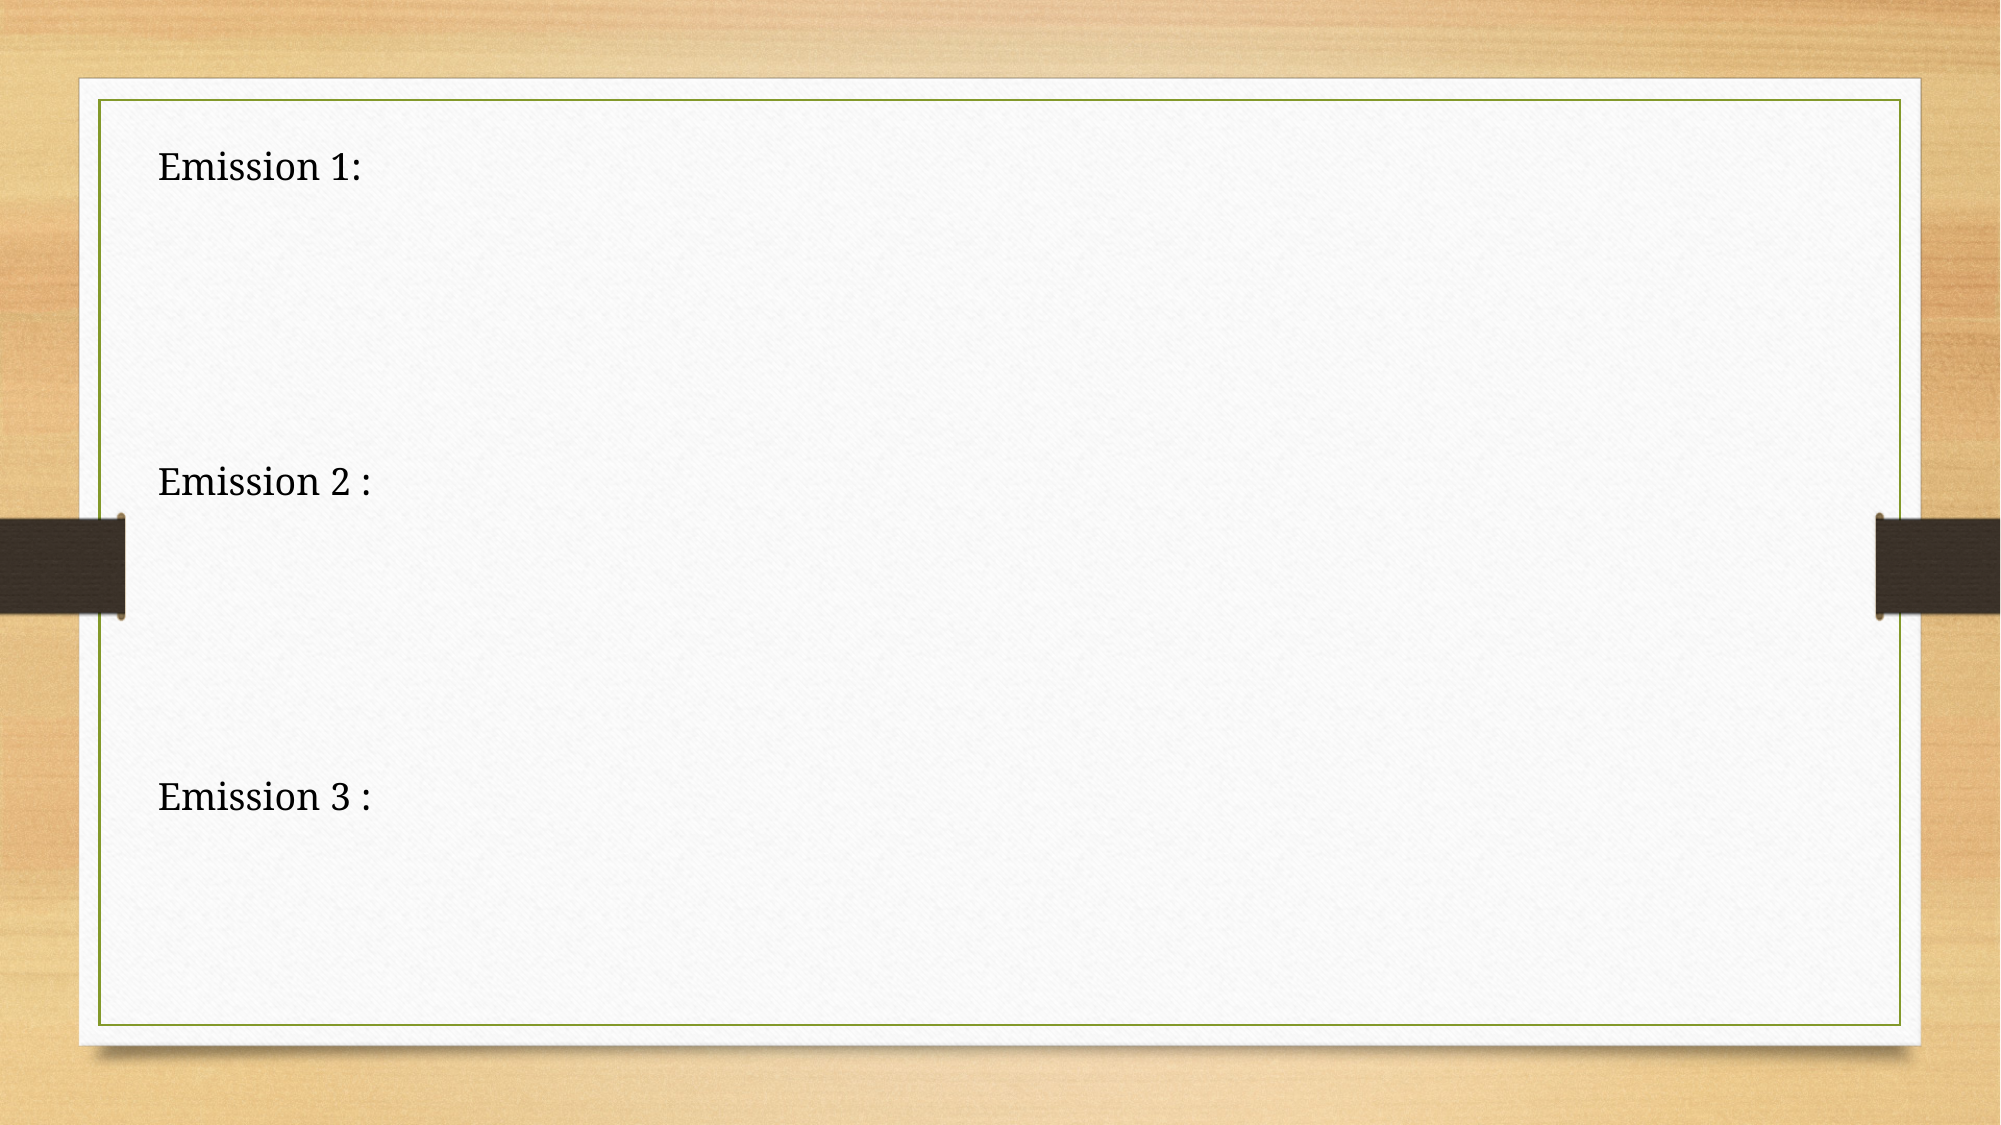

Emission 1:
Emission 2 :
Emission 3 :